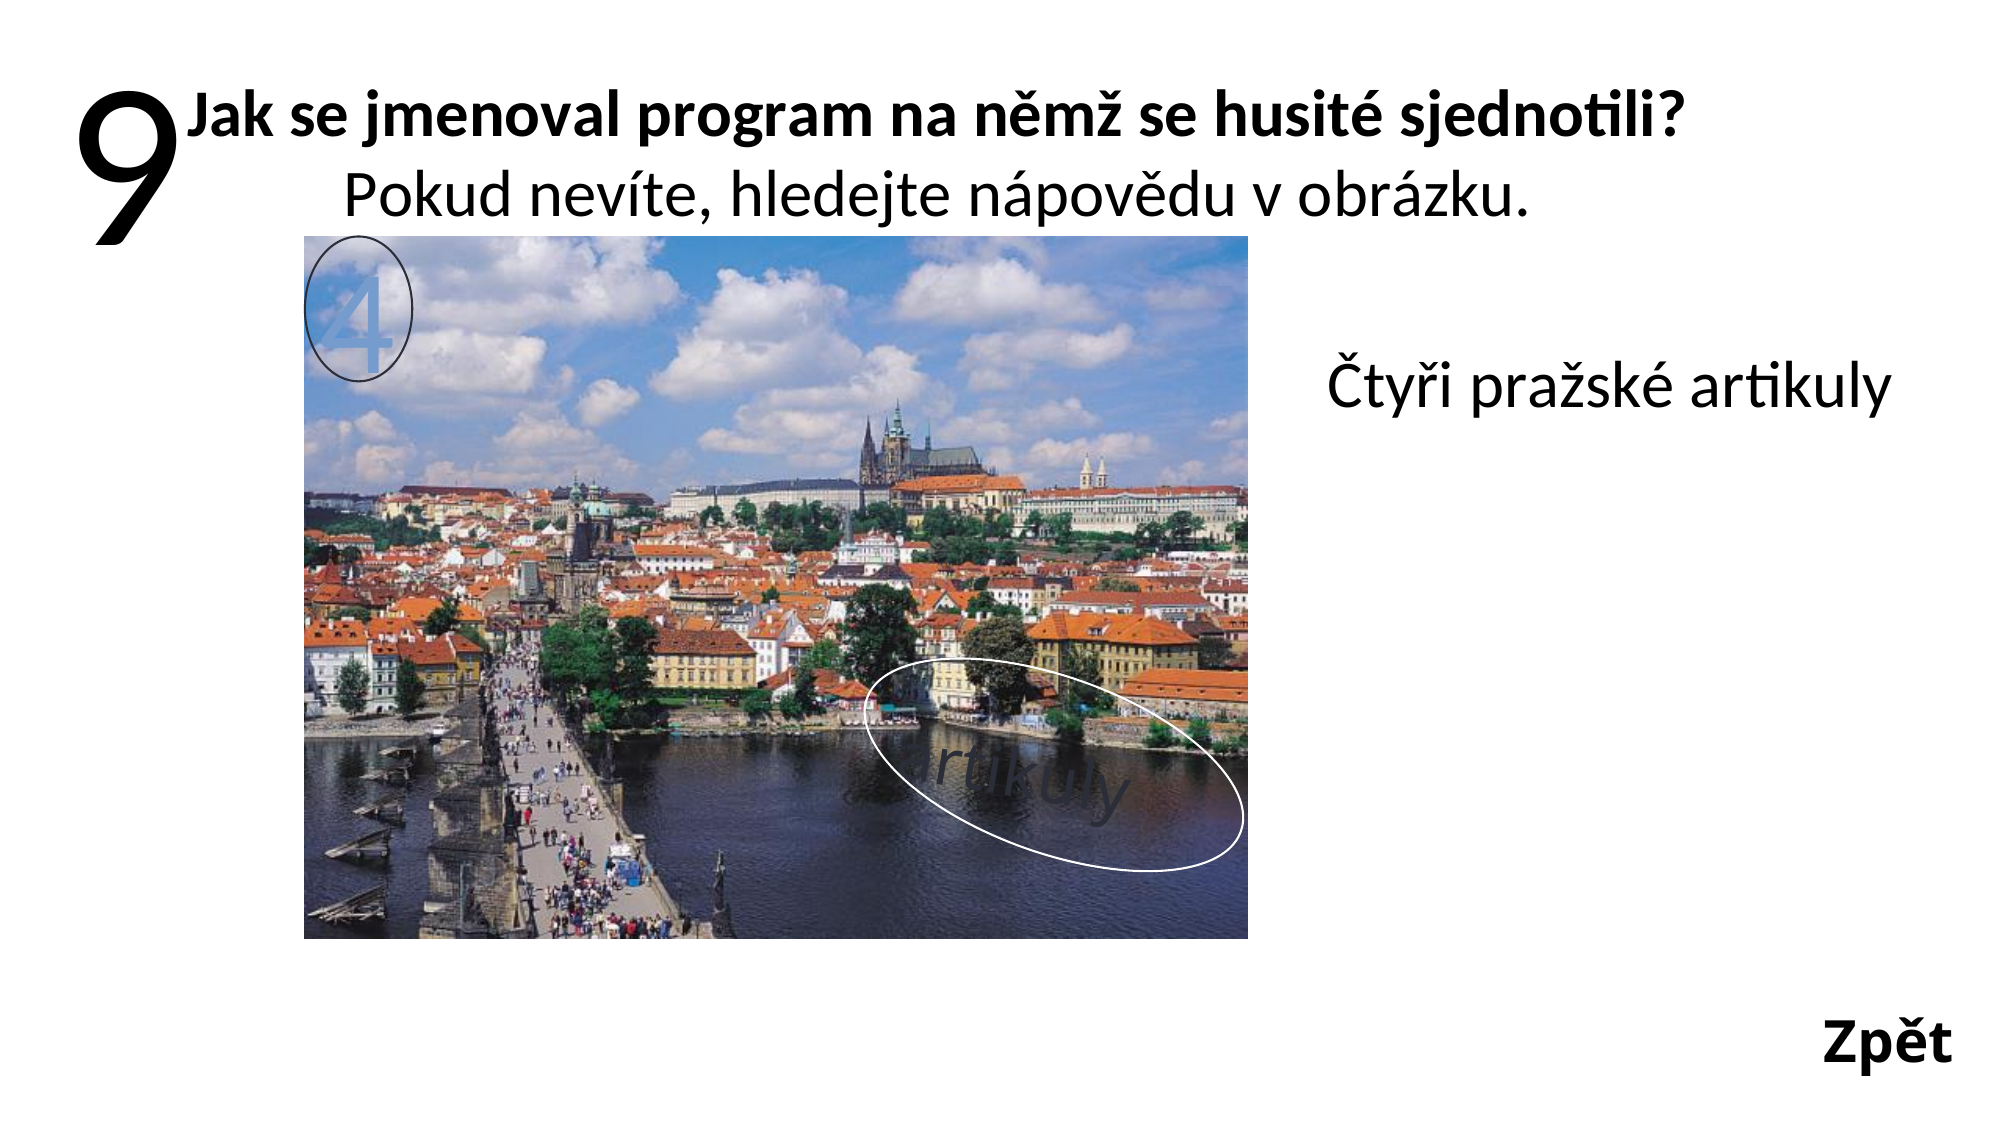

9
Jak se jmenoval program na němž se husité sjednotili?
Pokud nevíte, hledejte nápovědu v obrázku.
4
Čtyři pražské artikuly
artikuly
Zpět